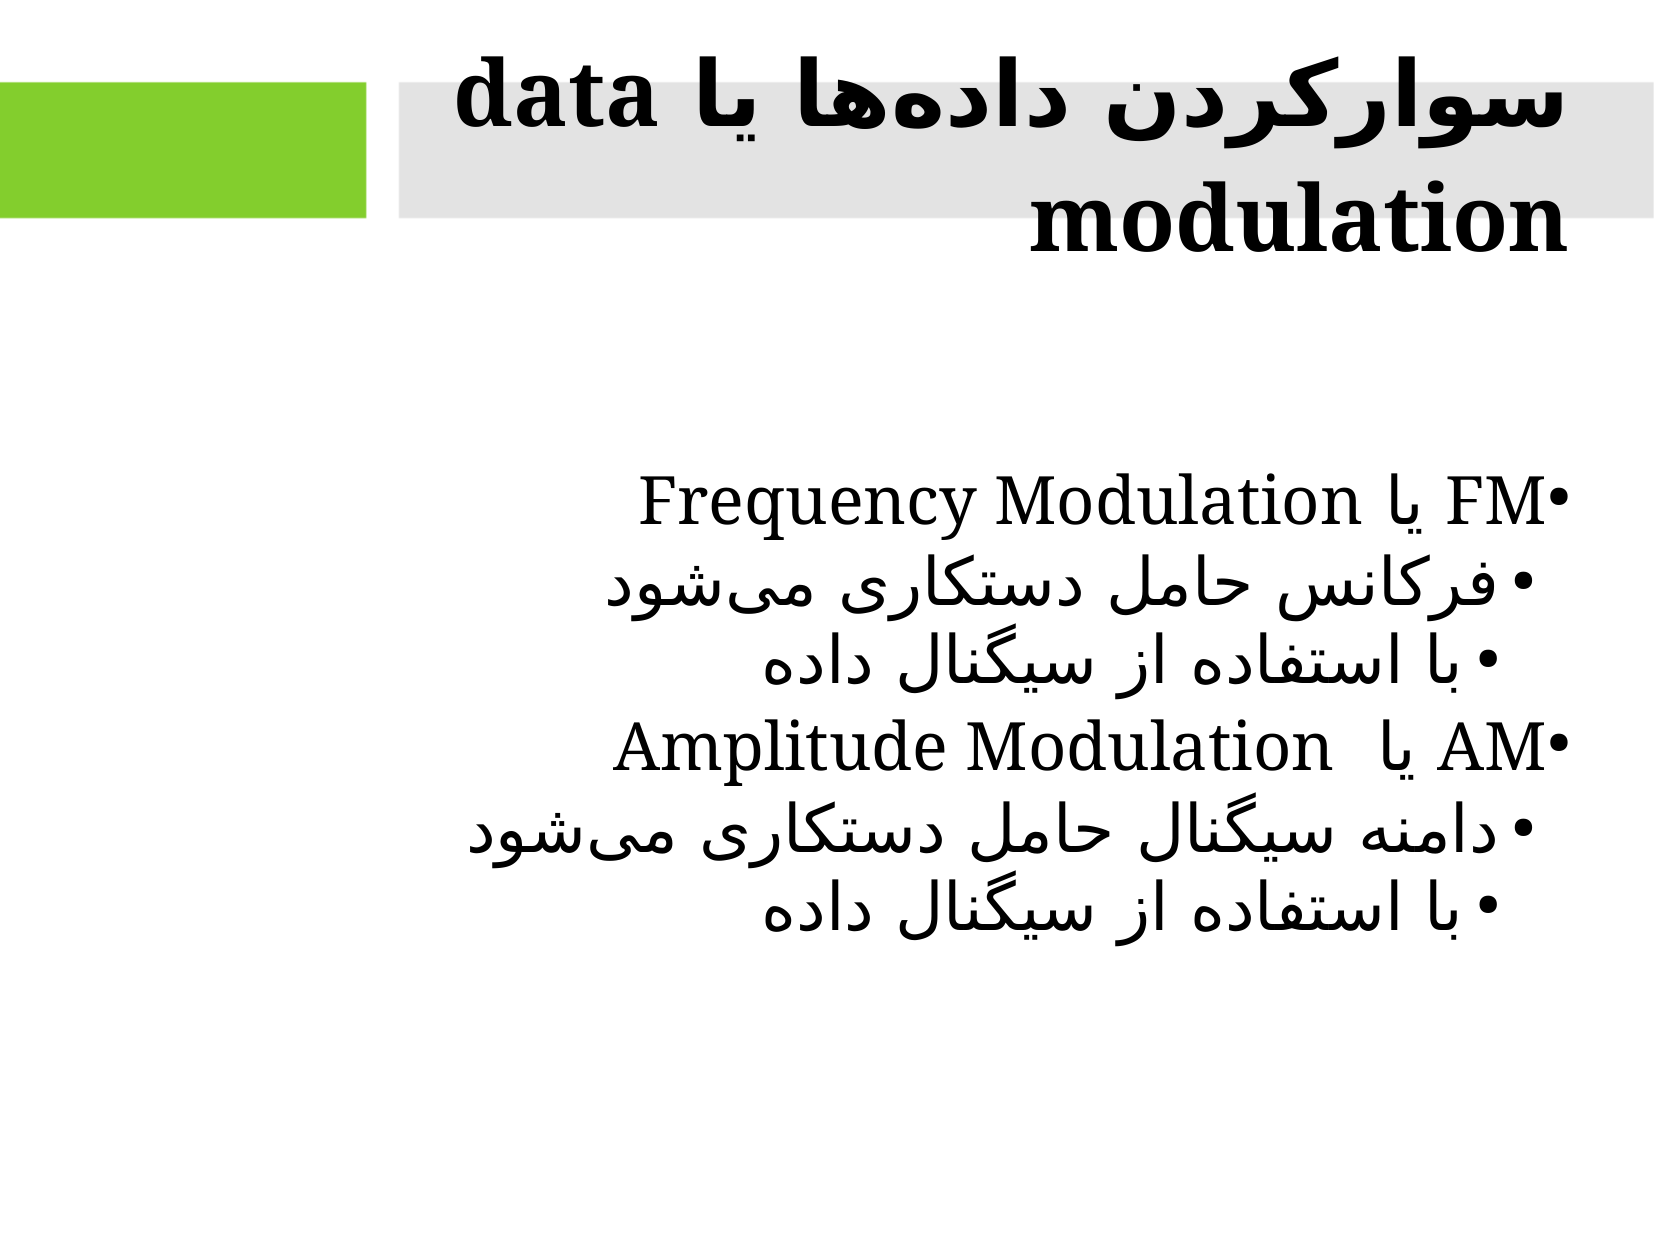

# سوارکردن داده‌ها یا data modulation
FM یا Frequency Modulation
فرکانس حامل دستکاری می‌شود
با استفاده از سیگنال داده
AM یا Amplitude Modulation
دامنه سیگنال حامل دستکاری می‌شود
با استفاده از سیگنال داده